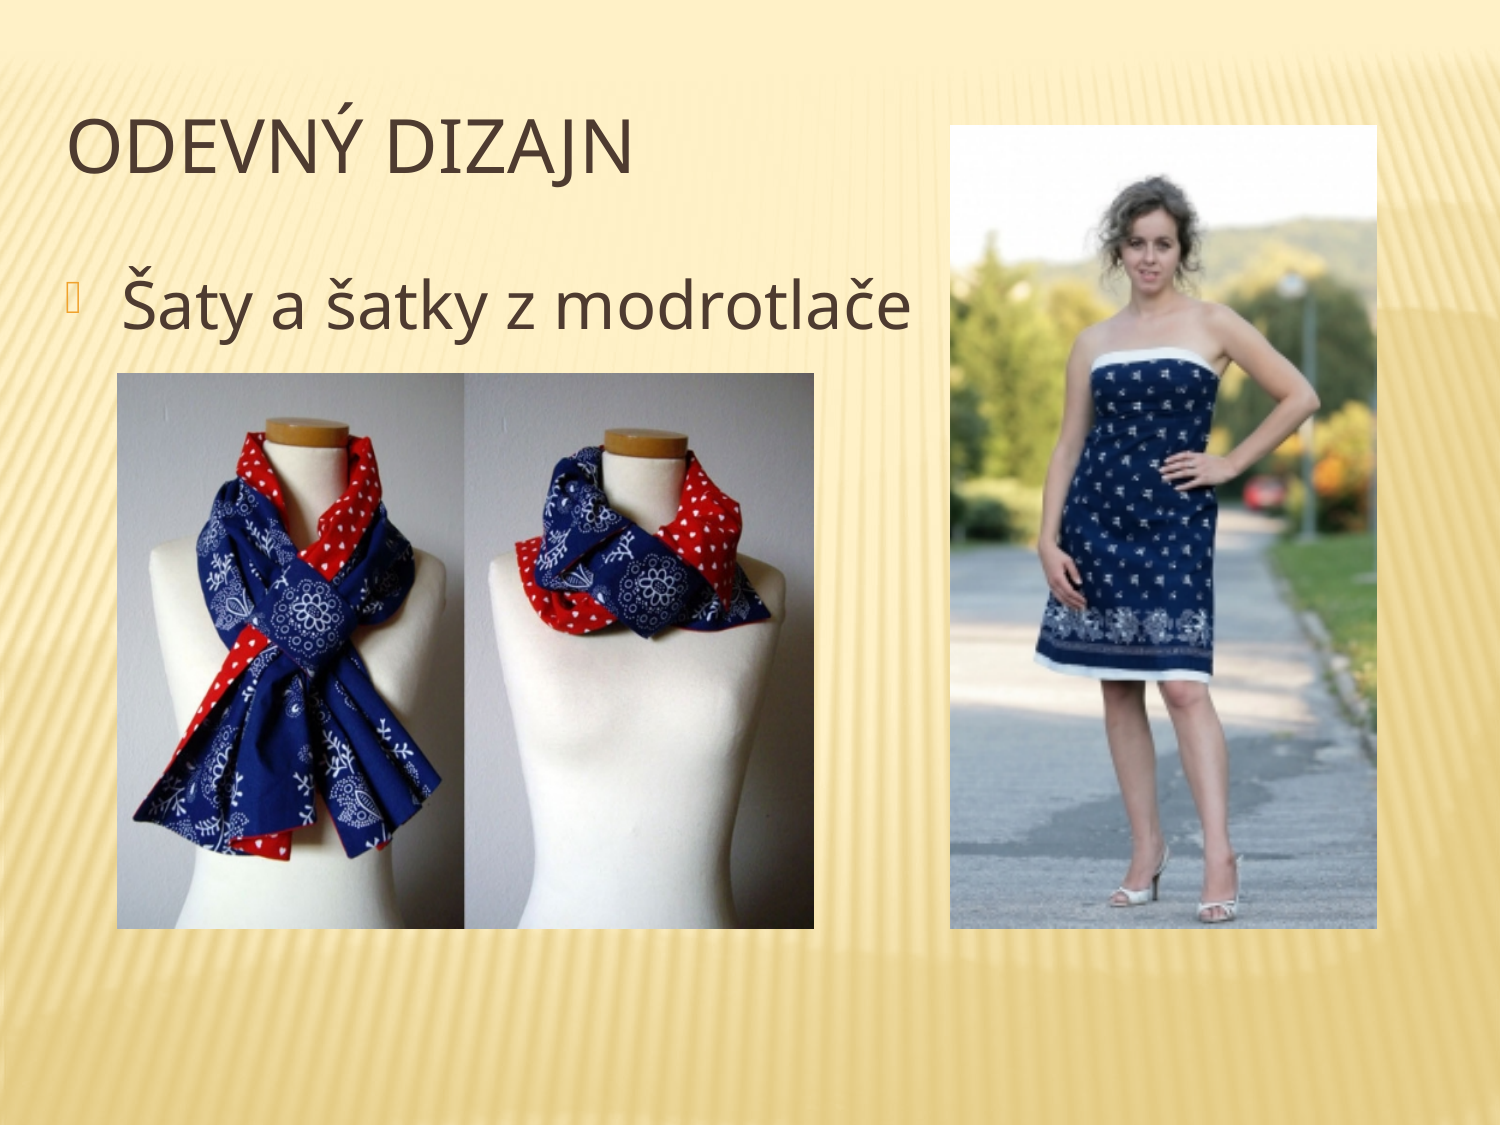

# Odevný dizajn
Šaty a šatky z modrotlače